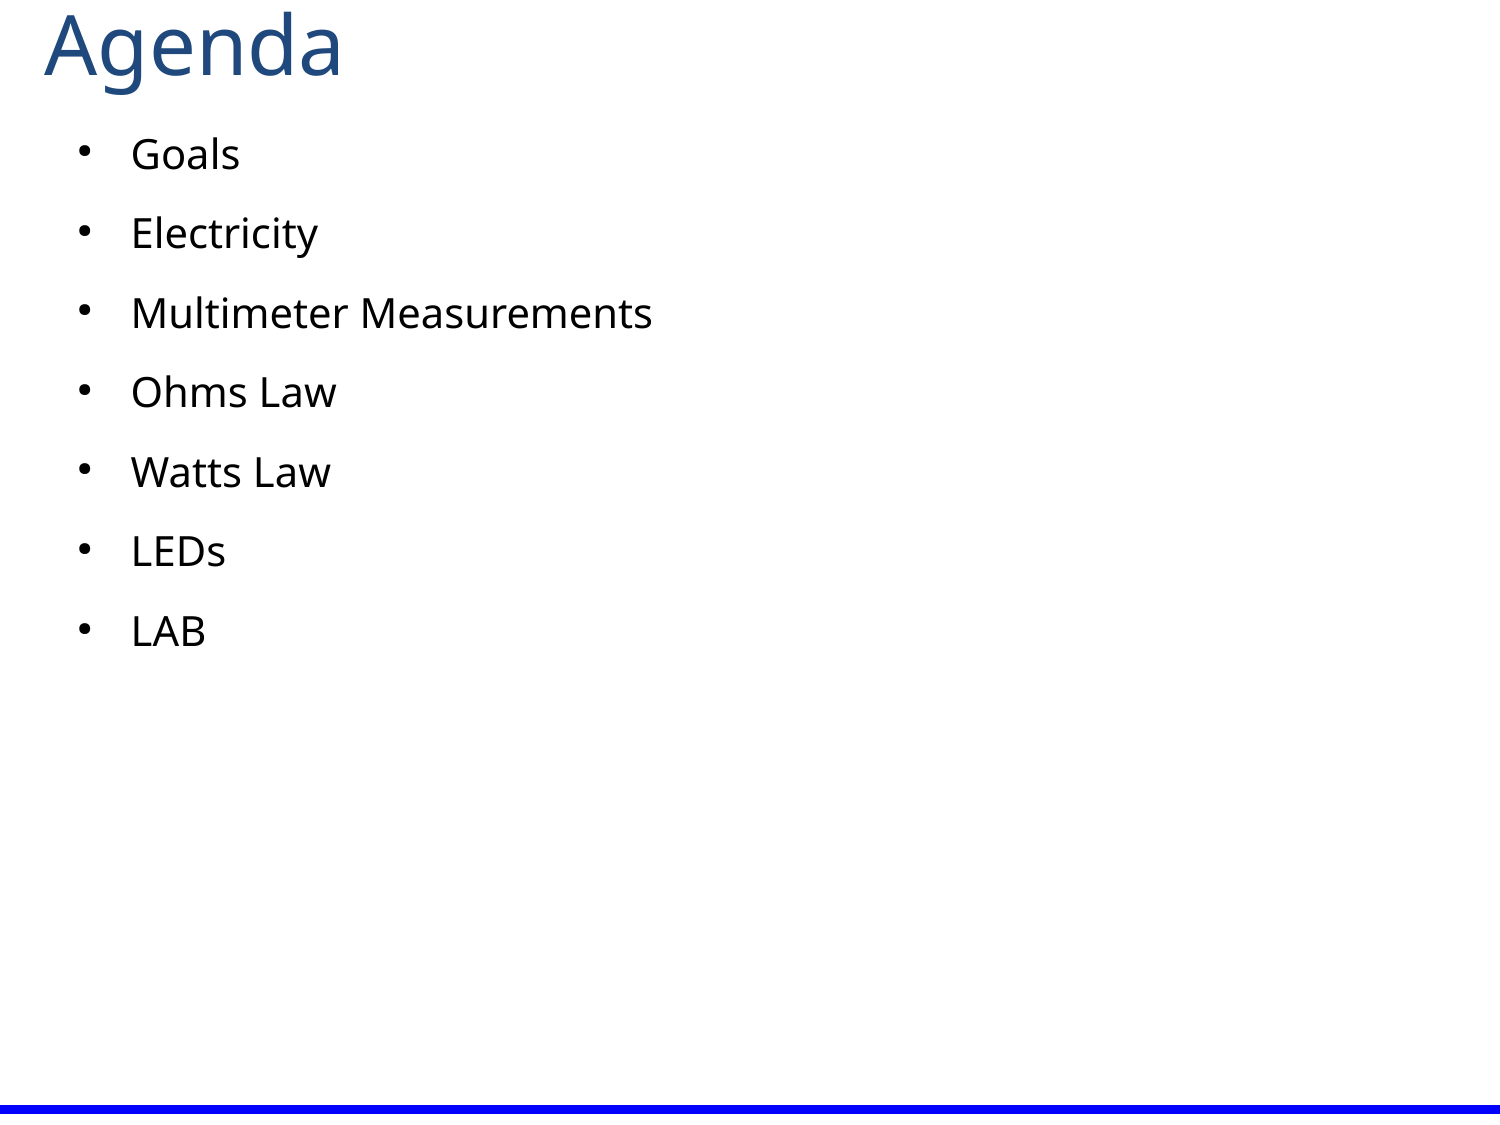

# Agenda
Goals
Electricity
Multimeter Measurements
Ohms Law
Watts Law
LEDs
LAB